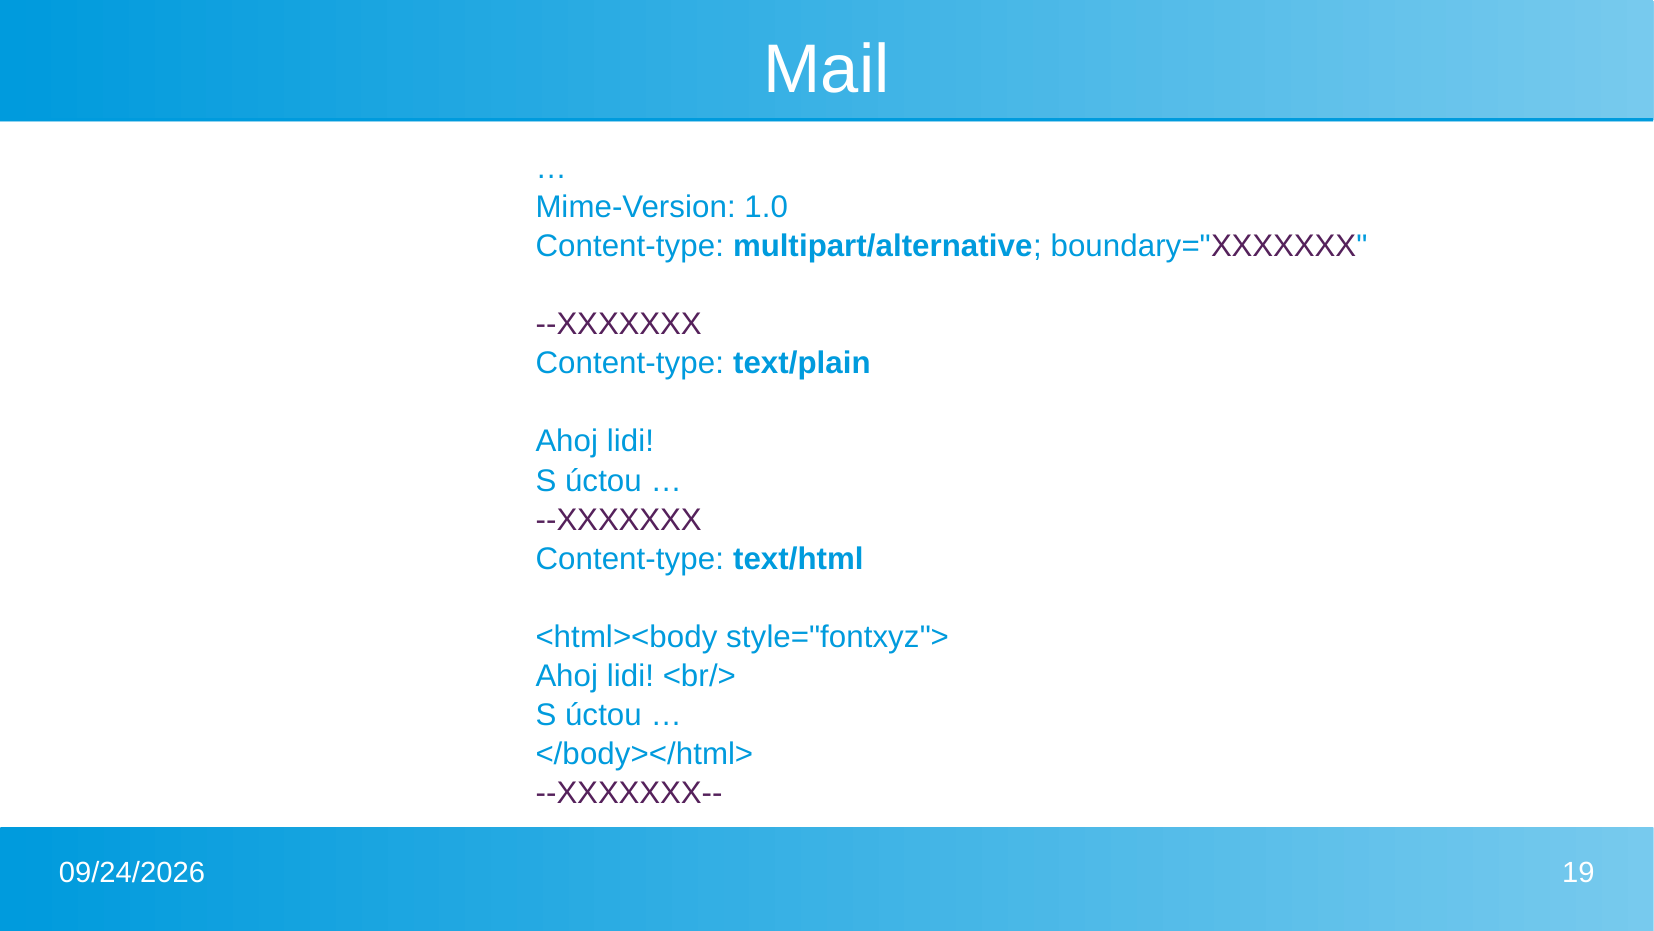

# Mail
…
Mime-Version: 1.0
Content-type: multipart/alternative; boundary="XXXXXXX"
--XXXXXXX
Content-type: text/plain
Ahoj lidi!
S úctou …
--XXXXXXX
Content-type: text/html
<html><body style="fontxyz">
Ahoj lidi! <br/>
S úctou …
</body></html>
--XXXXXXX--
19